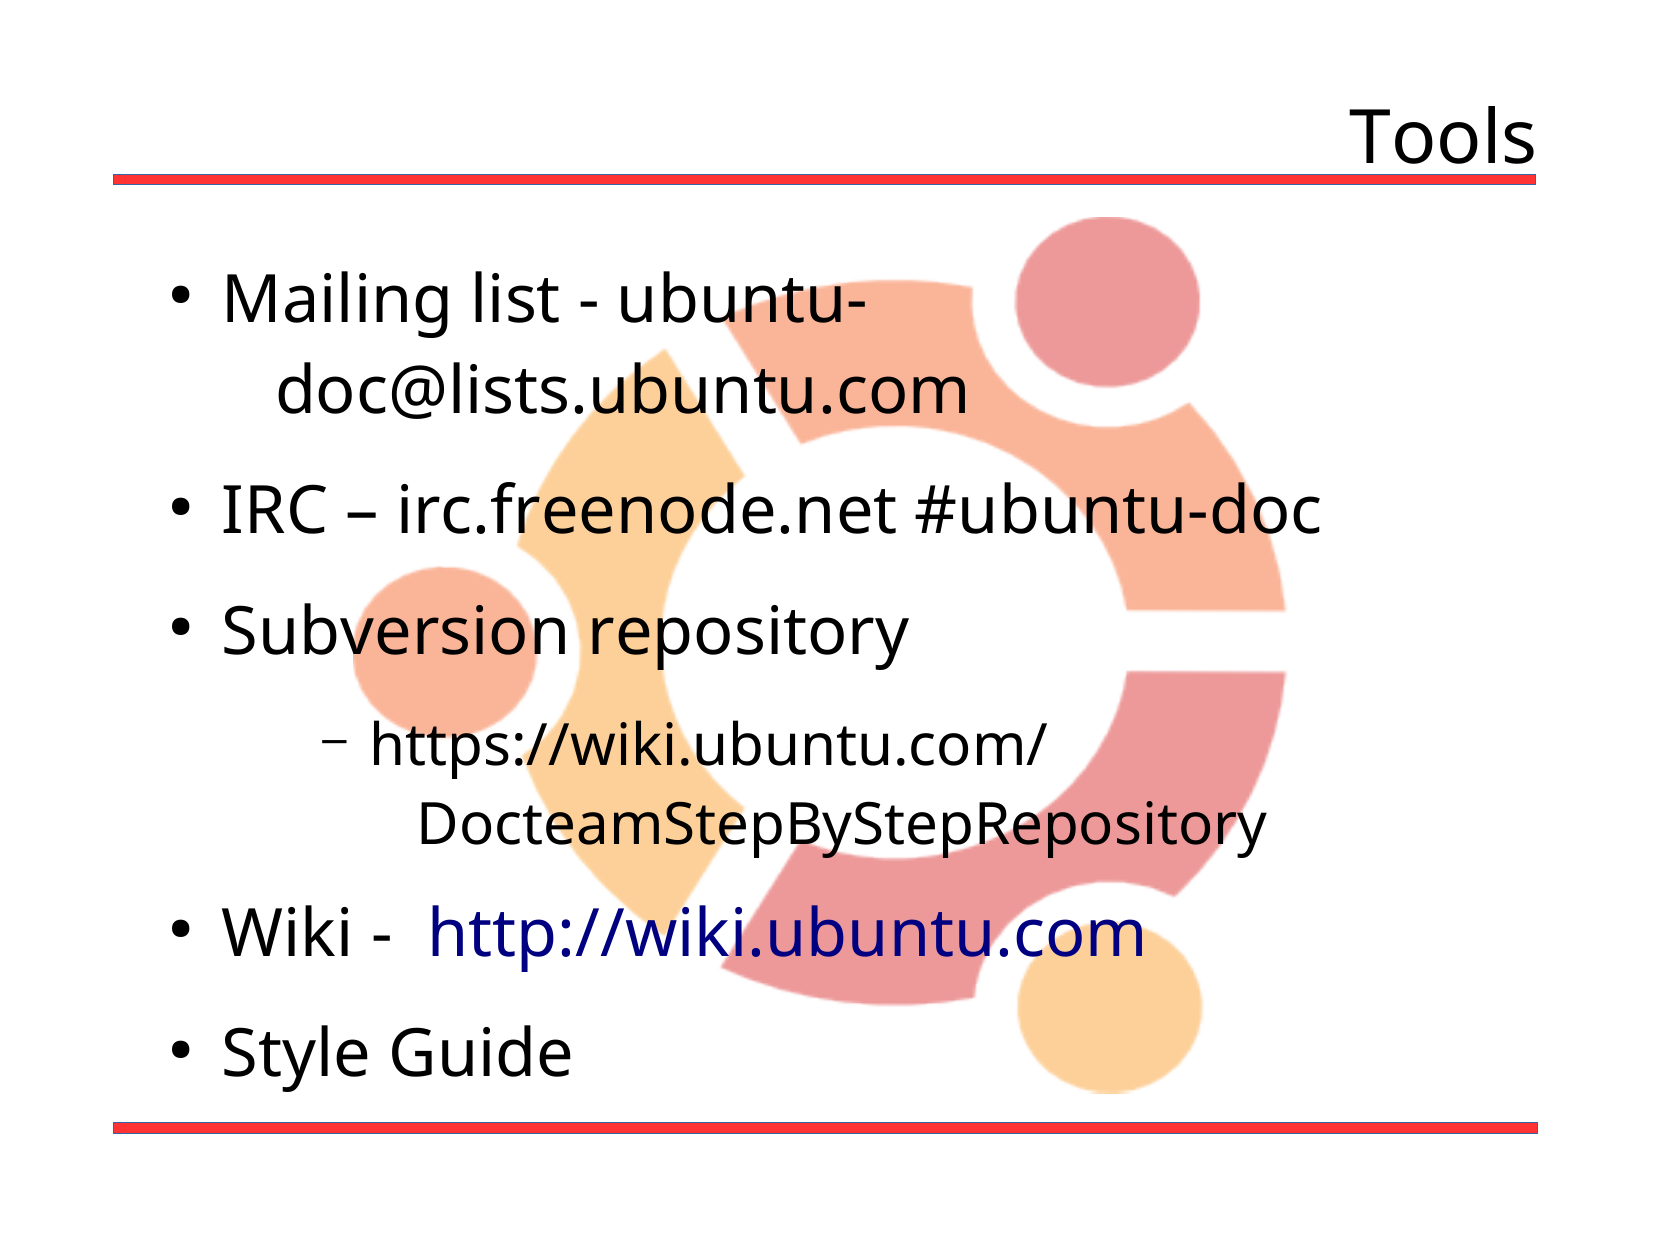

# Tools
Mailing list - ubuntu-doc@lists.ubuntu.com
IRC – irc.freenode.net #ubuntu-doc
Subversion repository
https://wiki.ubuntu.com/DocteamStepByStepRepository
Wiki - http://wiki.ubuntu.com
Style Guide